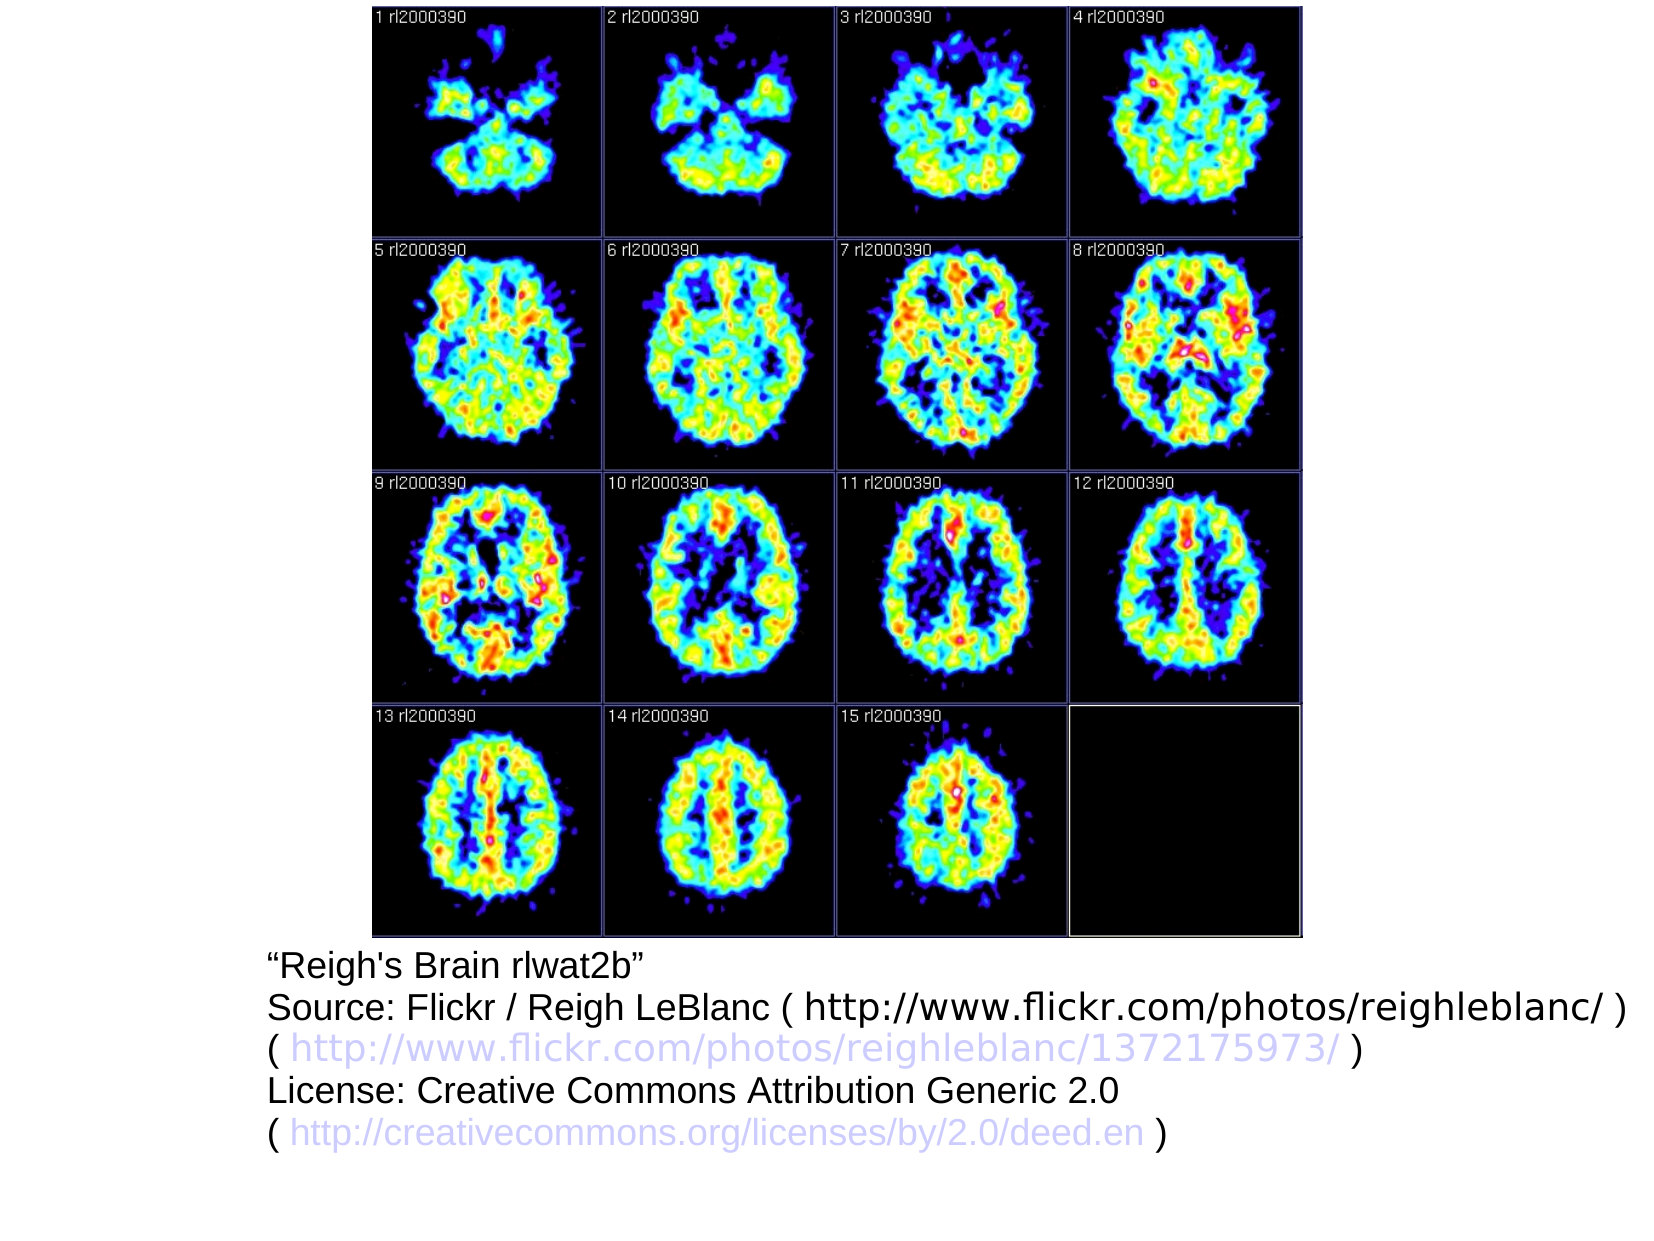

“Reigh's Brain rlwat2b”
Source: Flickr / Reigh LeBlanc ( http://www.flickr.com/photos/reighleblanc/‏ )
( http://www.flickr.com/photos/reighleblanc/1372175973/‏ )
License: Creative Commons Attribution Generic 2.0
( http://creativecommons.org/licenses/by/2.0/deed.en )